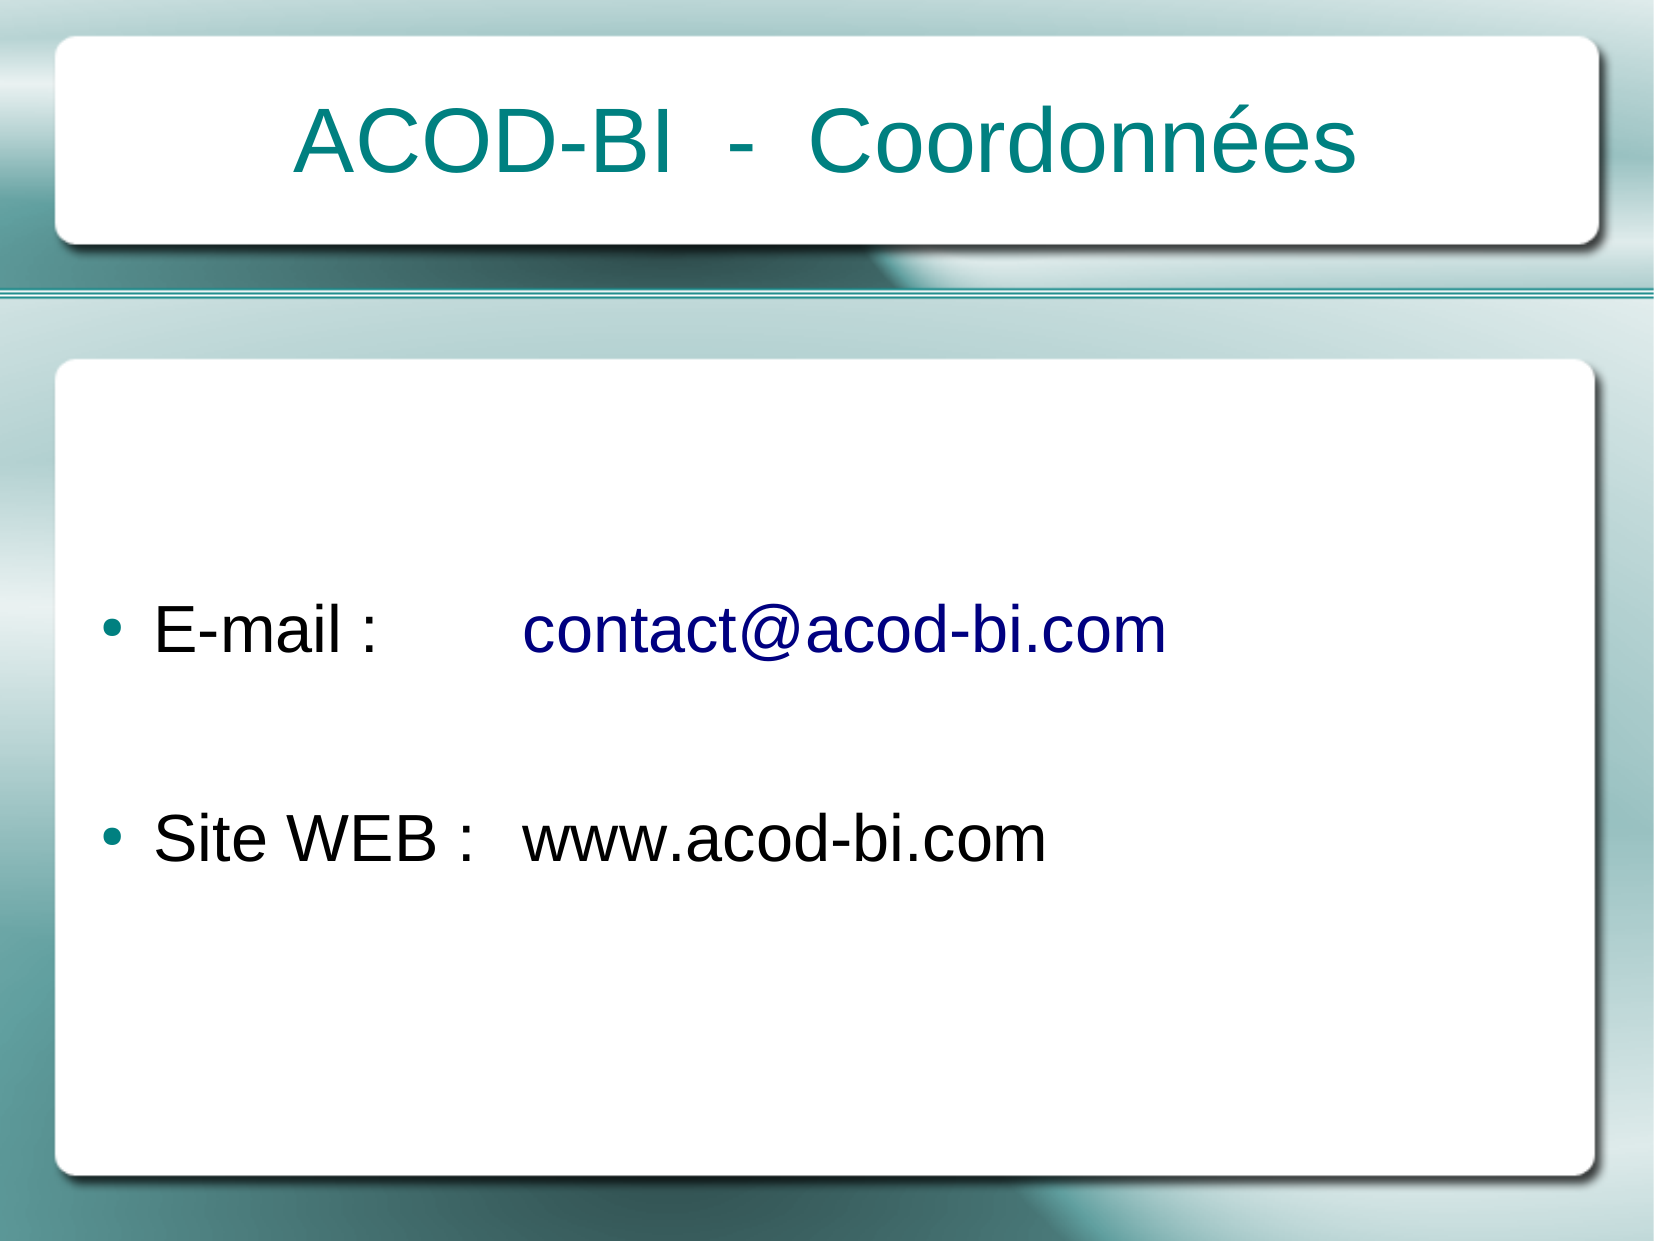

# ACOD-BI - Coordonnées
E-mail : 		contact@acod-bi.com
Site WEB : 	www.acod-bi.com